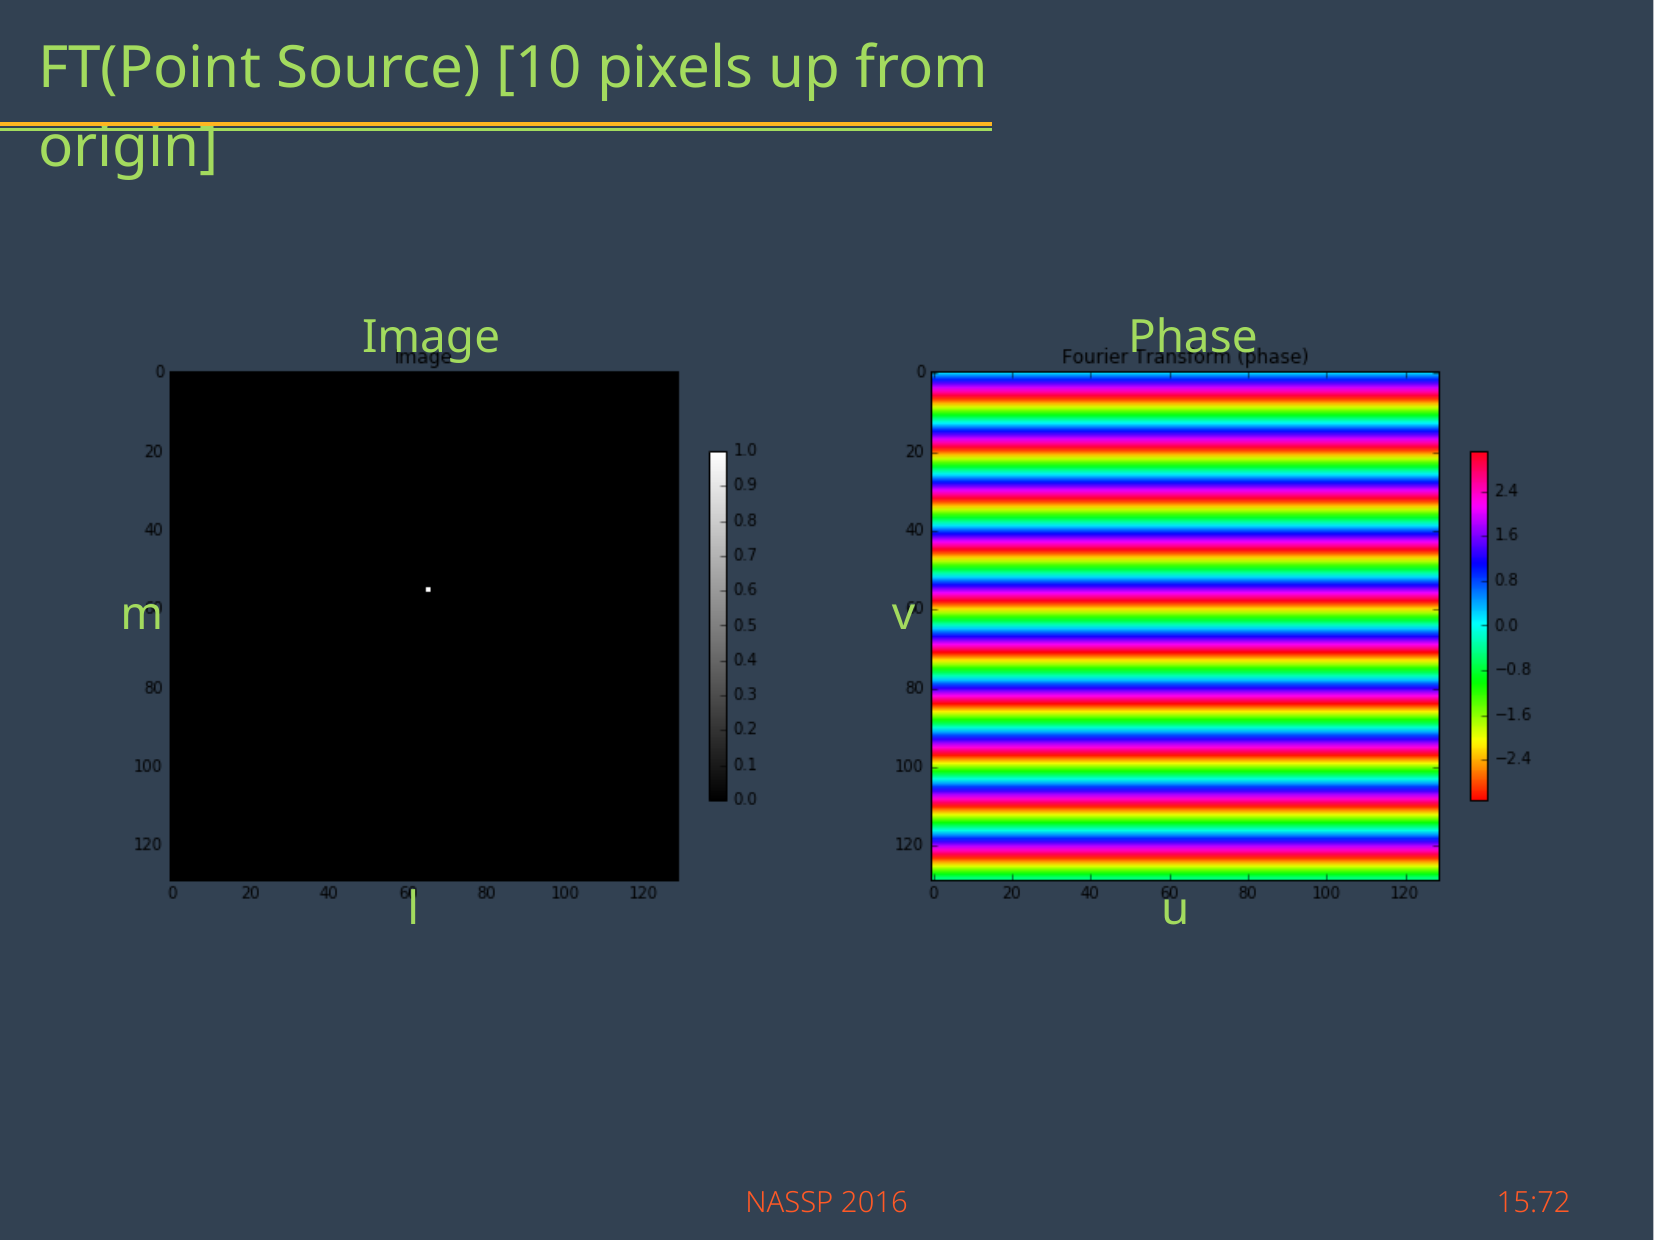

FT(Point Source) [10 pixels up from origin]
Image
Phase
m
v
l
u
NASSP 2016
15